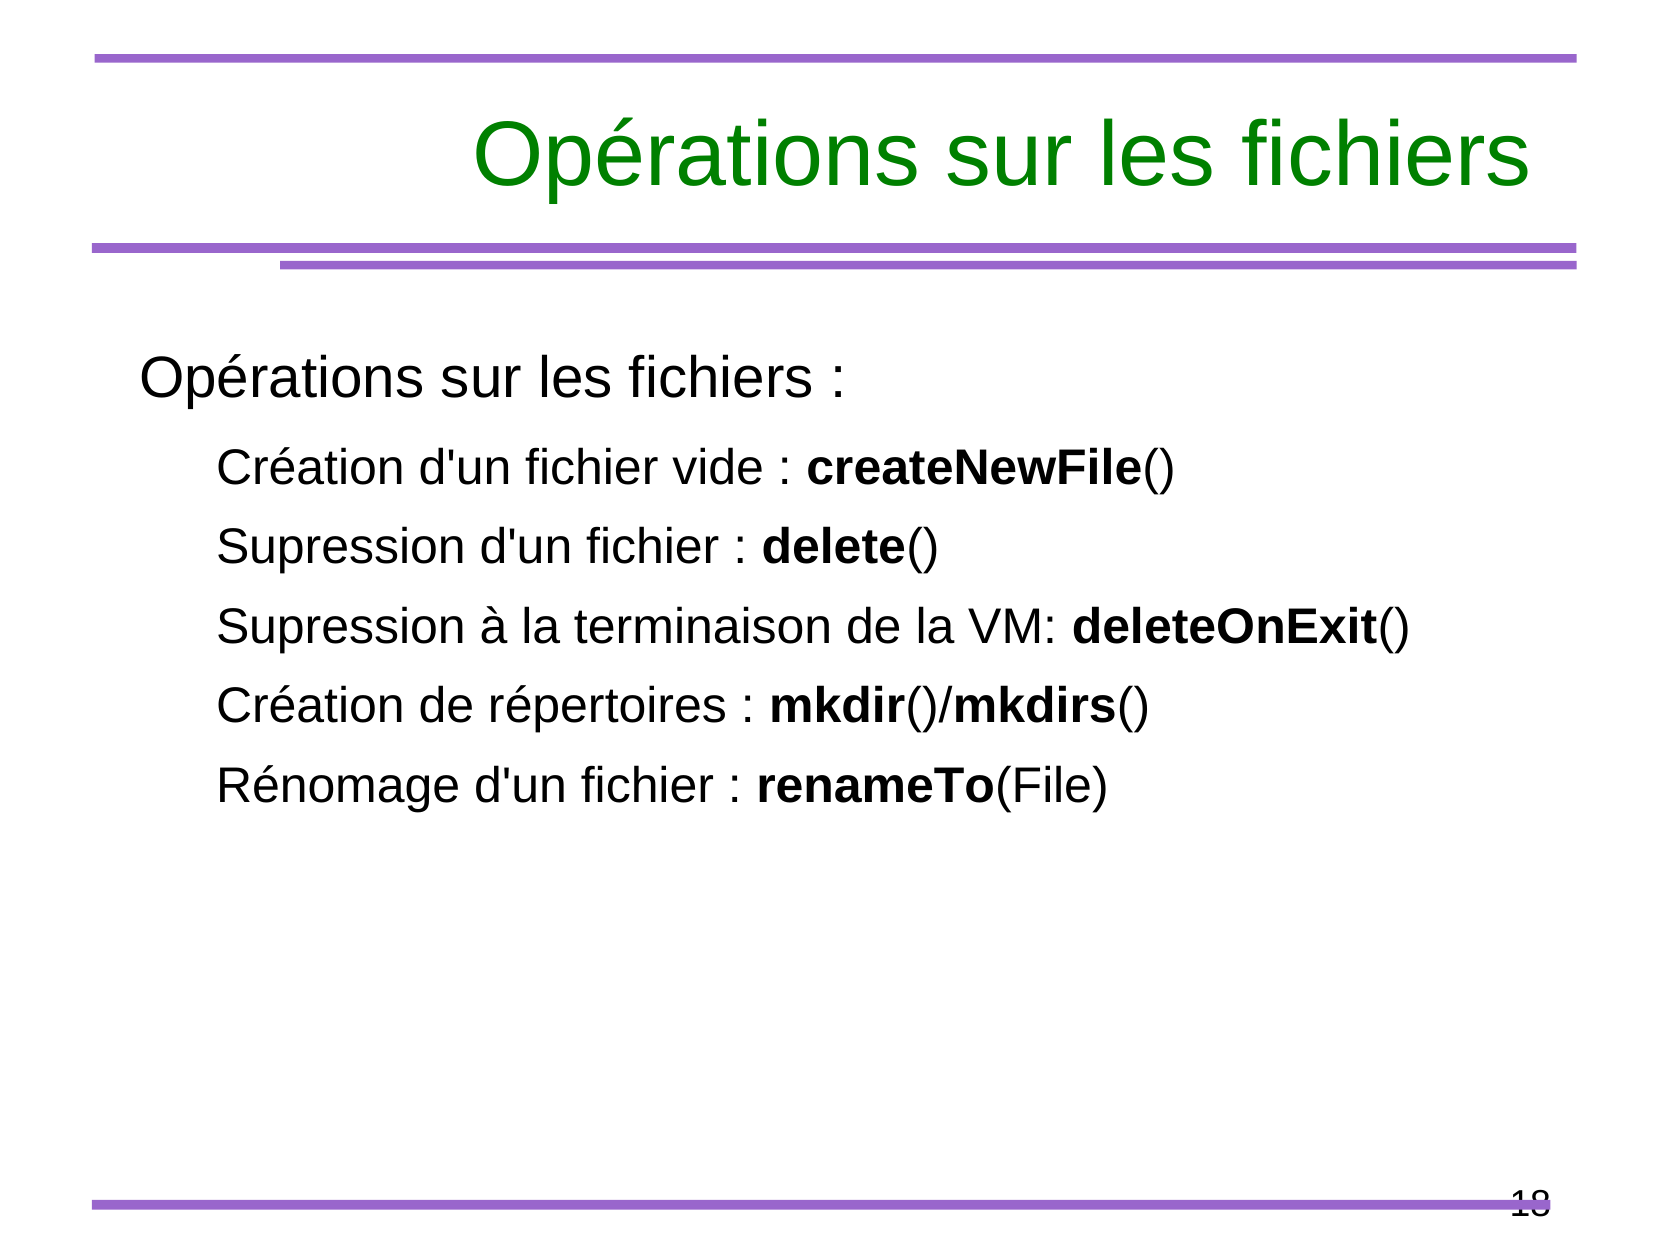

# Opérations sur les fichiers
Opérations sur les fichiers :
Création d'un fichier vide : createNewFile()
Supression d'un fichier : delete()
Supression à la terminaison de la VM: deleteOnExit()
Création de répertoires : mkdir()/mkdirs()
Rénomage d'un fichier : renameTo(File)